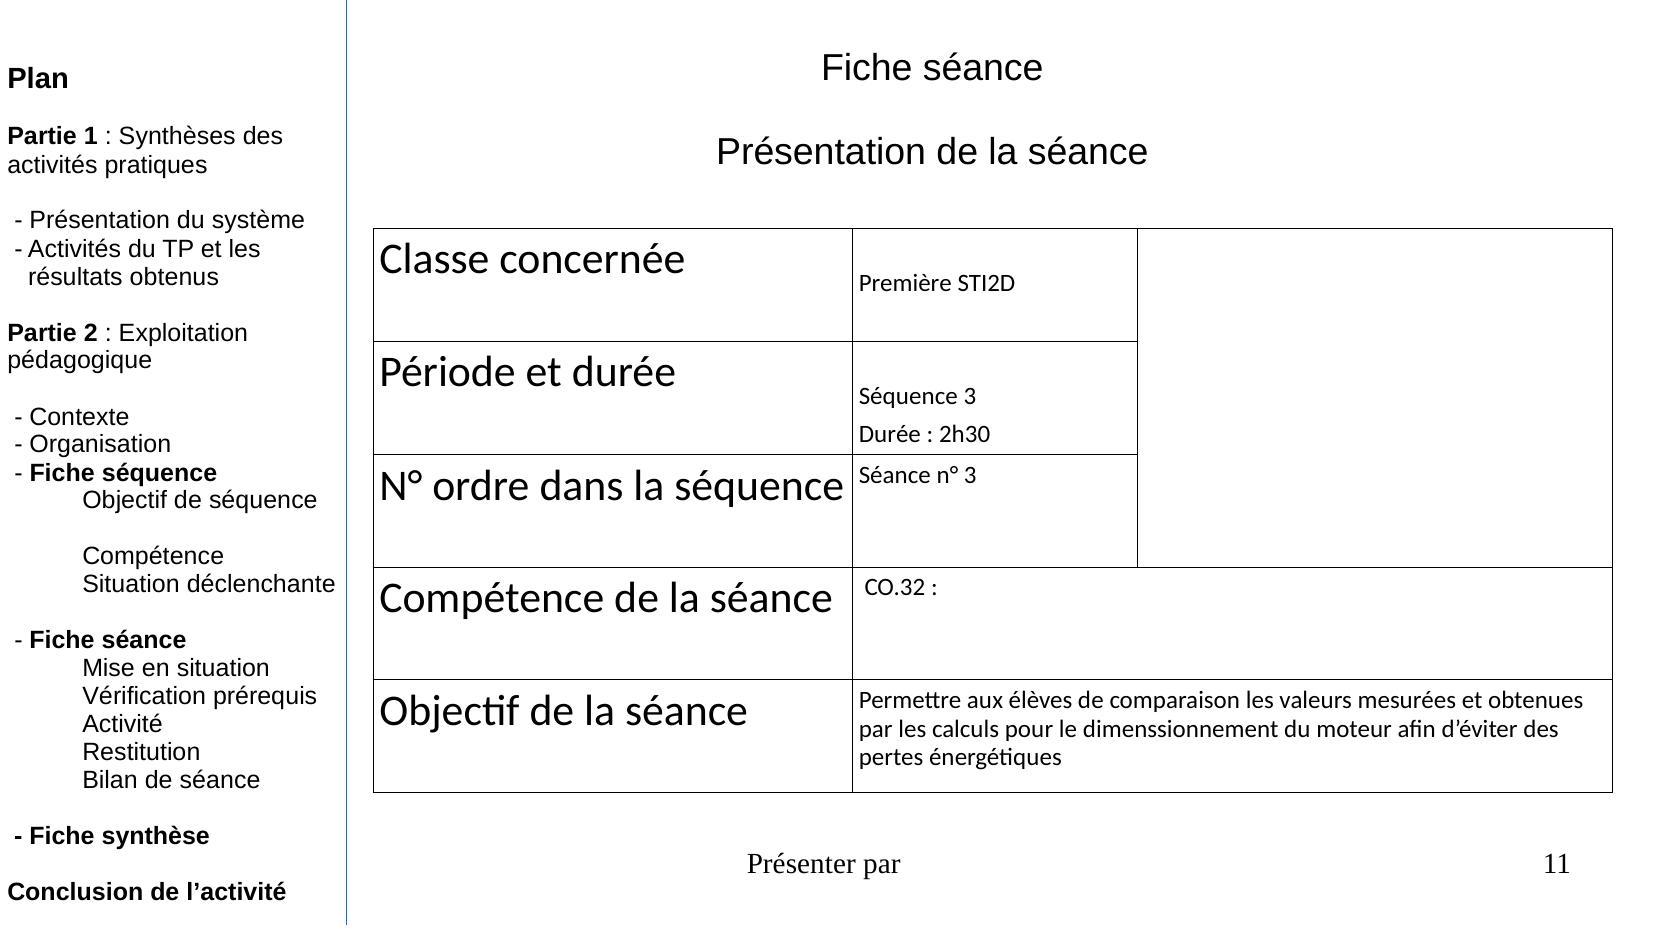

Plan
Partie 1 : Synthèses des activités pratiques
 - Présentation du système
 - Activités du TP et les
 résultats obtenus
Partie 2 : Exploitation pédagogique
 - Contexte
 - Organisation
 - Fiche séquence
	Objectif de séquence
	Compétence
	Situation déclenchante
 - Fiche séance
	Mise en situation
	Vérification prérequis
	Activité
	Restitution
	Bilan de séance
 - Fiche synthèse
Conclusion de l’activité
# Fiche séance Présentation de la séance
| Classe concernée | Première STI2D | |
| --- | --- | --- |
| Période et durée | Séquence 3 Durée : 2h30 | |
| N° ordre dans la séquence | Séance n° 3 | |
| Compétence de la séance | CO.32 : | |
| Objectif de la séance | Permettre aux élèves de comparaison les valeurs mesurées et obtenues par les calculs pour le dimenssionnement du moteur afin d’éviter des pertes énergétiques | |
Présenter par
11